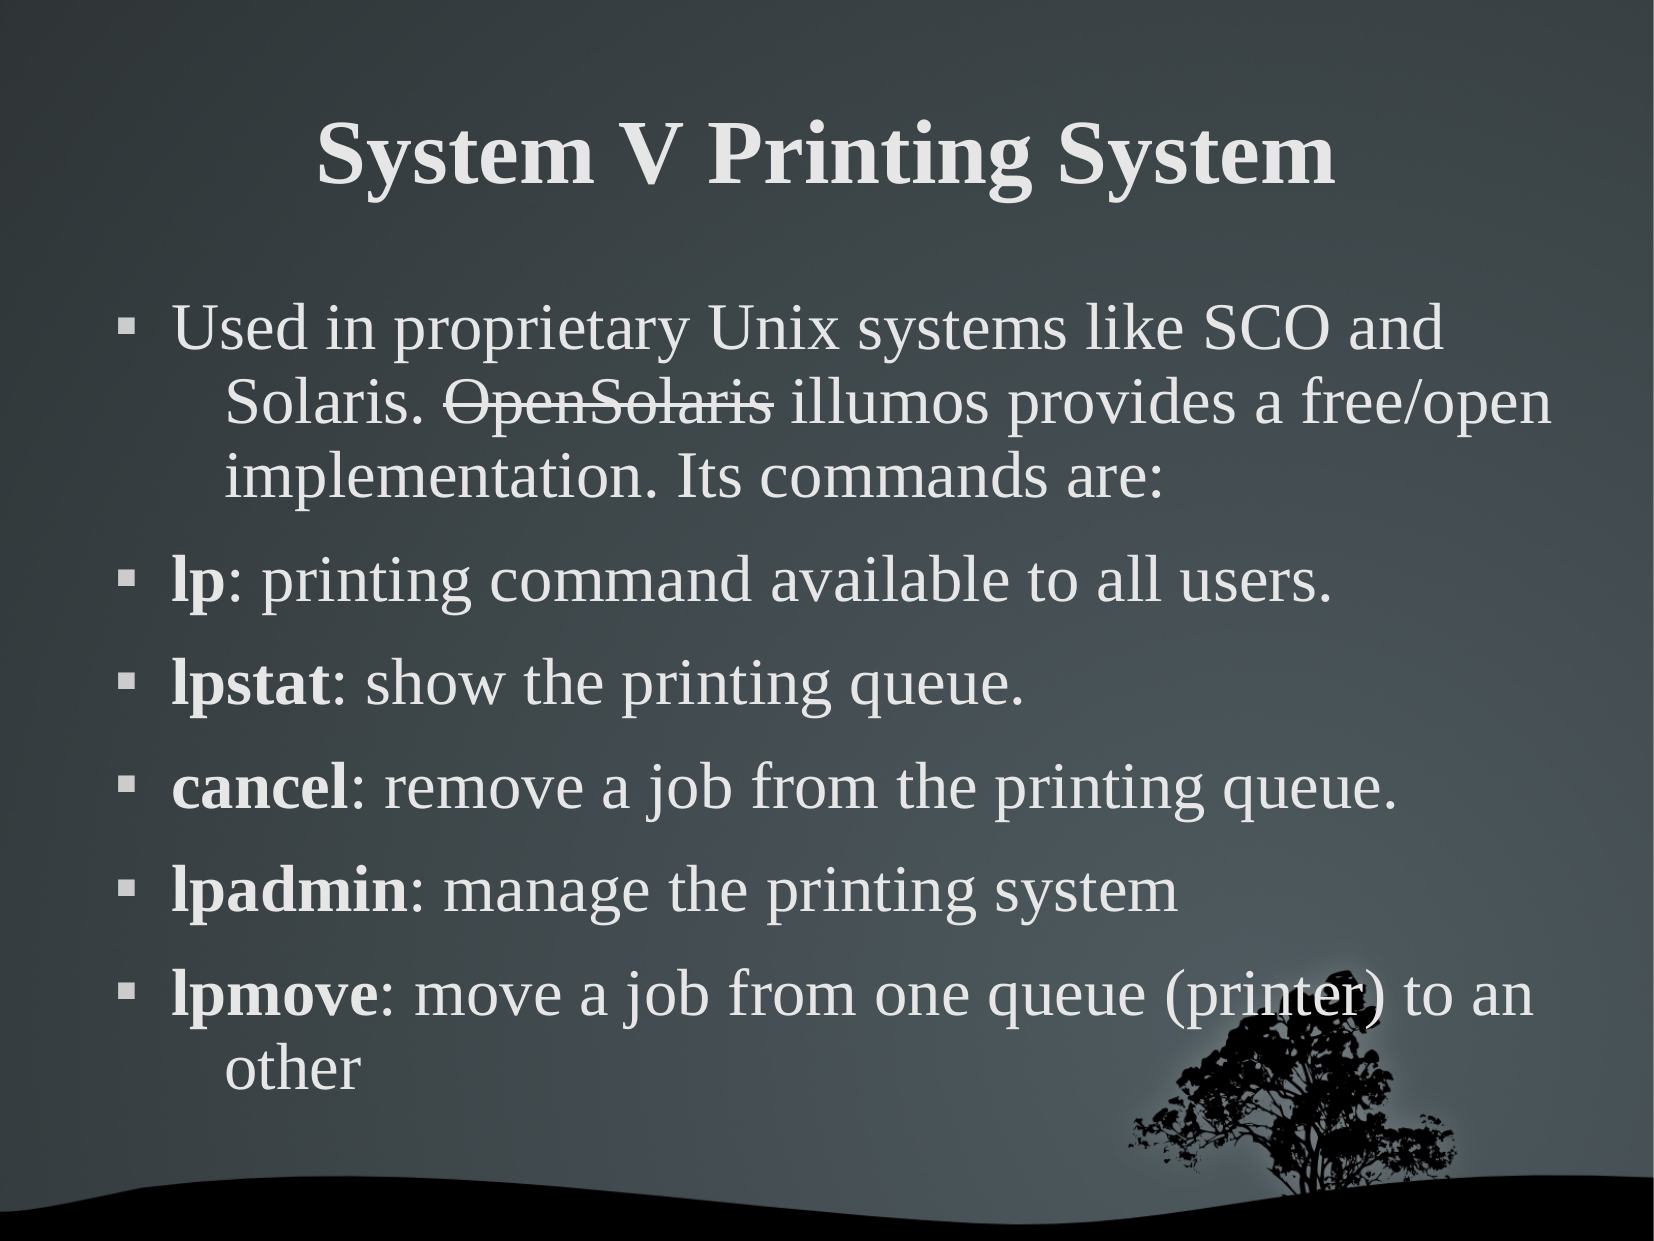

# System V Printing System
Used in proprietary Unix systems like SCO and Solaris. OpenSolaris illumos provides a free/open implementation. Its commands are:
lp: printing command available to all users.
lpstat: show the printing queue.
cancel: remove a job from the printing queue.
lpadmin: manage the printing system
lpmove: move a job from one queue (printer) to an other